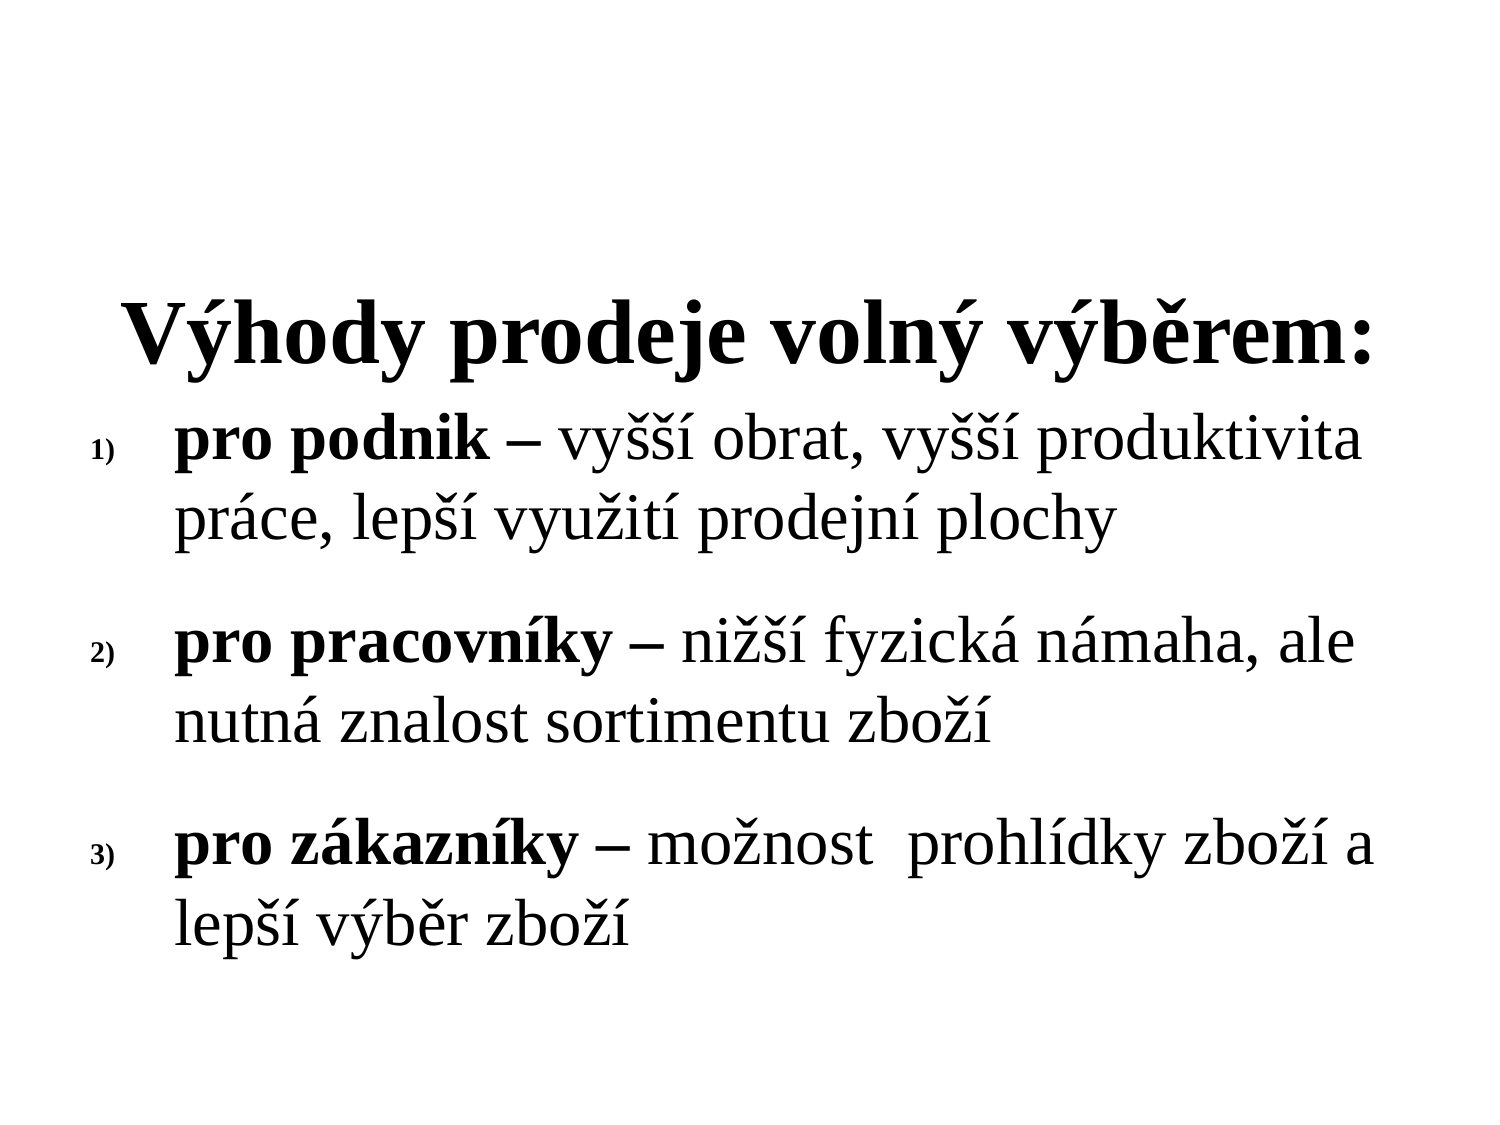

# Výhody prodeje volný výběrem:
pro podnik – vyšší obrat, vyšší produktivita práce, lepší využití prodejní plochy
pro pracovníky – nižší fyzická námaha, ale nutná znalost sortimentu zboží
pro zákazníky – možnost prohlídky zboží a lepší výběr zboží